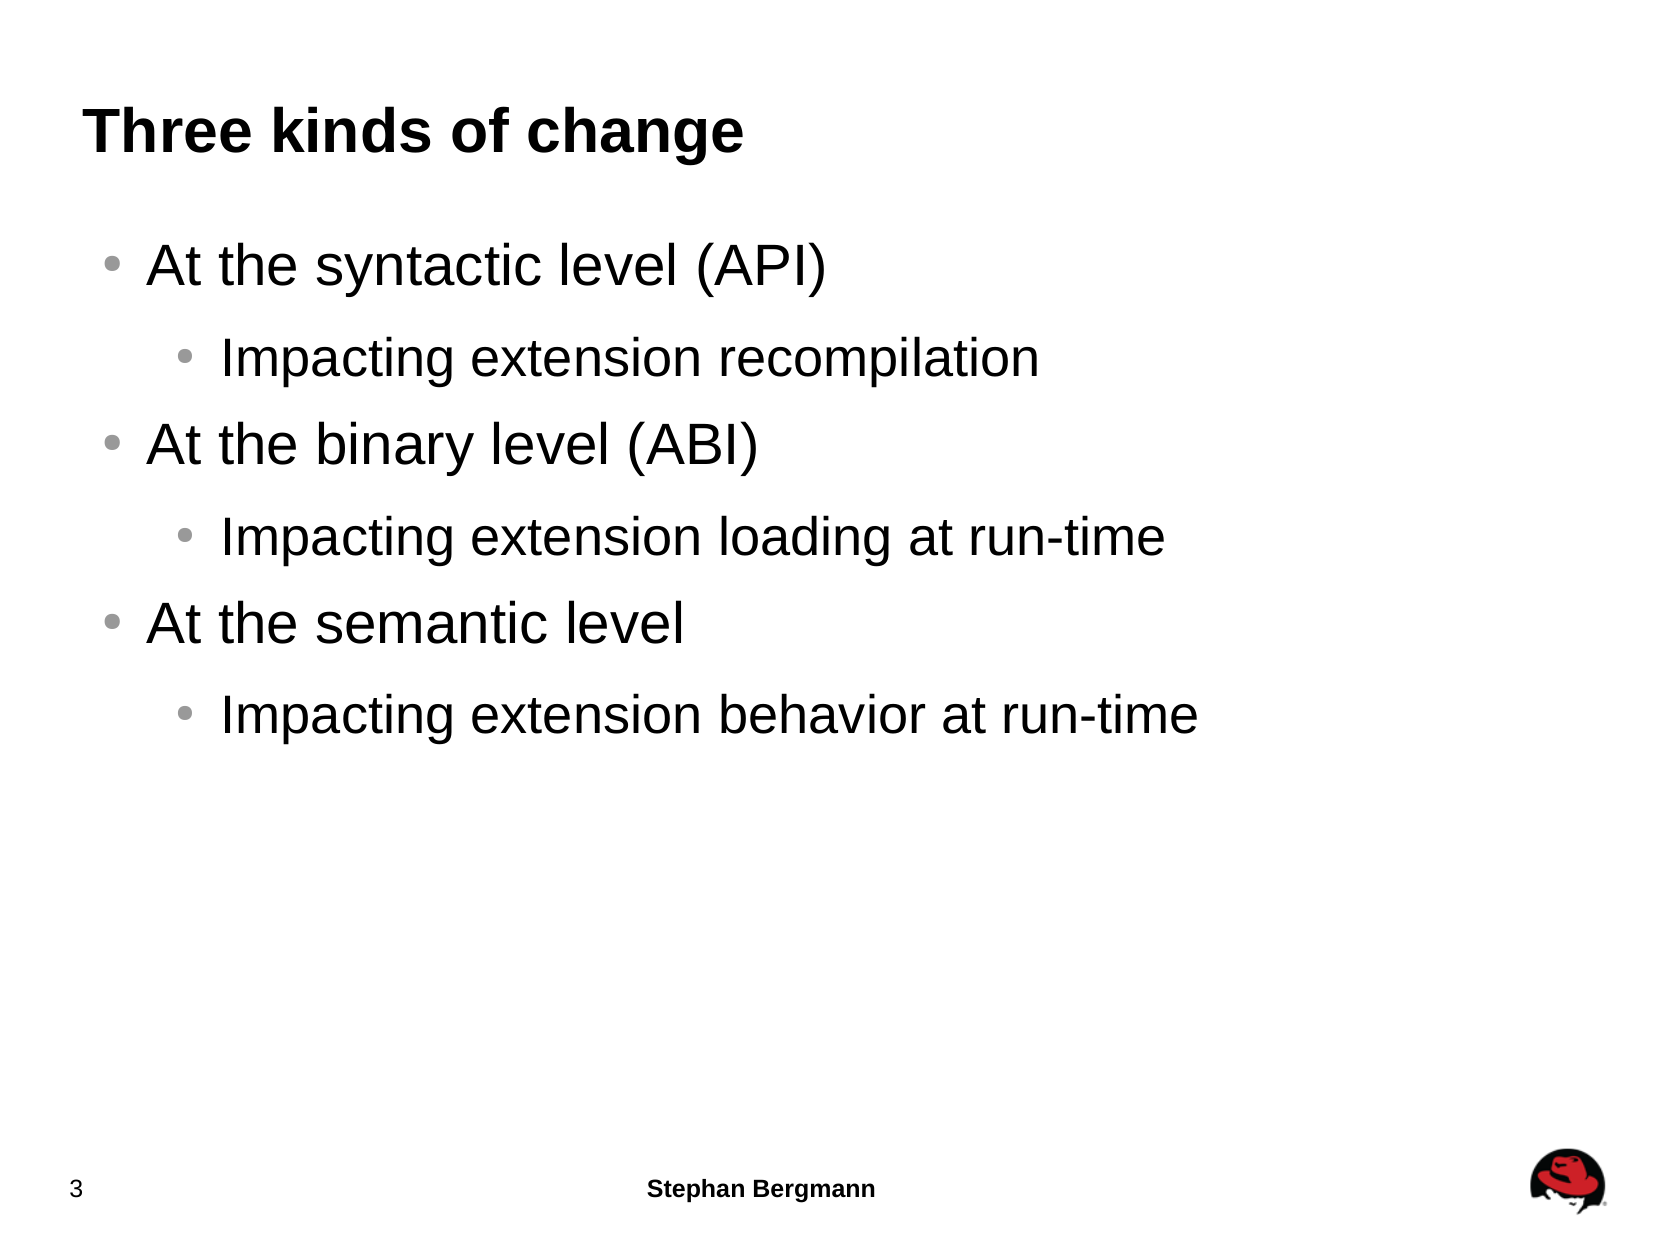

# Three kinds of change
At the syntactic level (API)
Impacting extension recompilation
At the binary level (ABI)
Impacting extension loading at run-time
At the semantic level
Impacting extension behavior at run-time